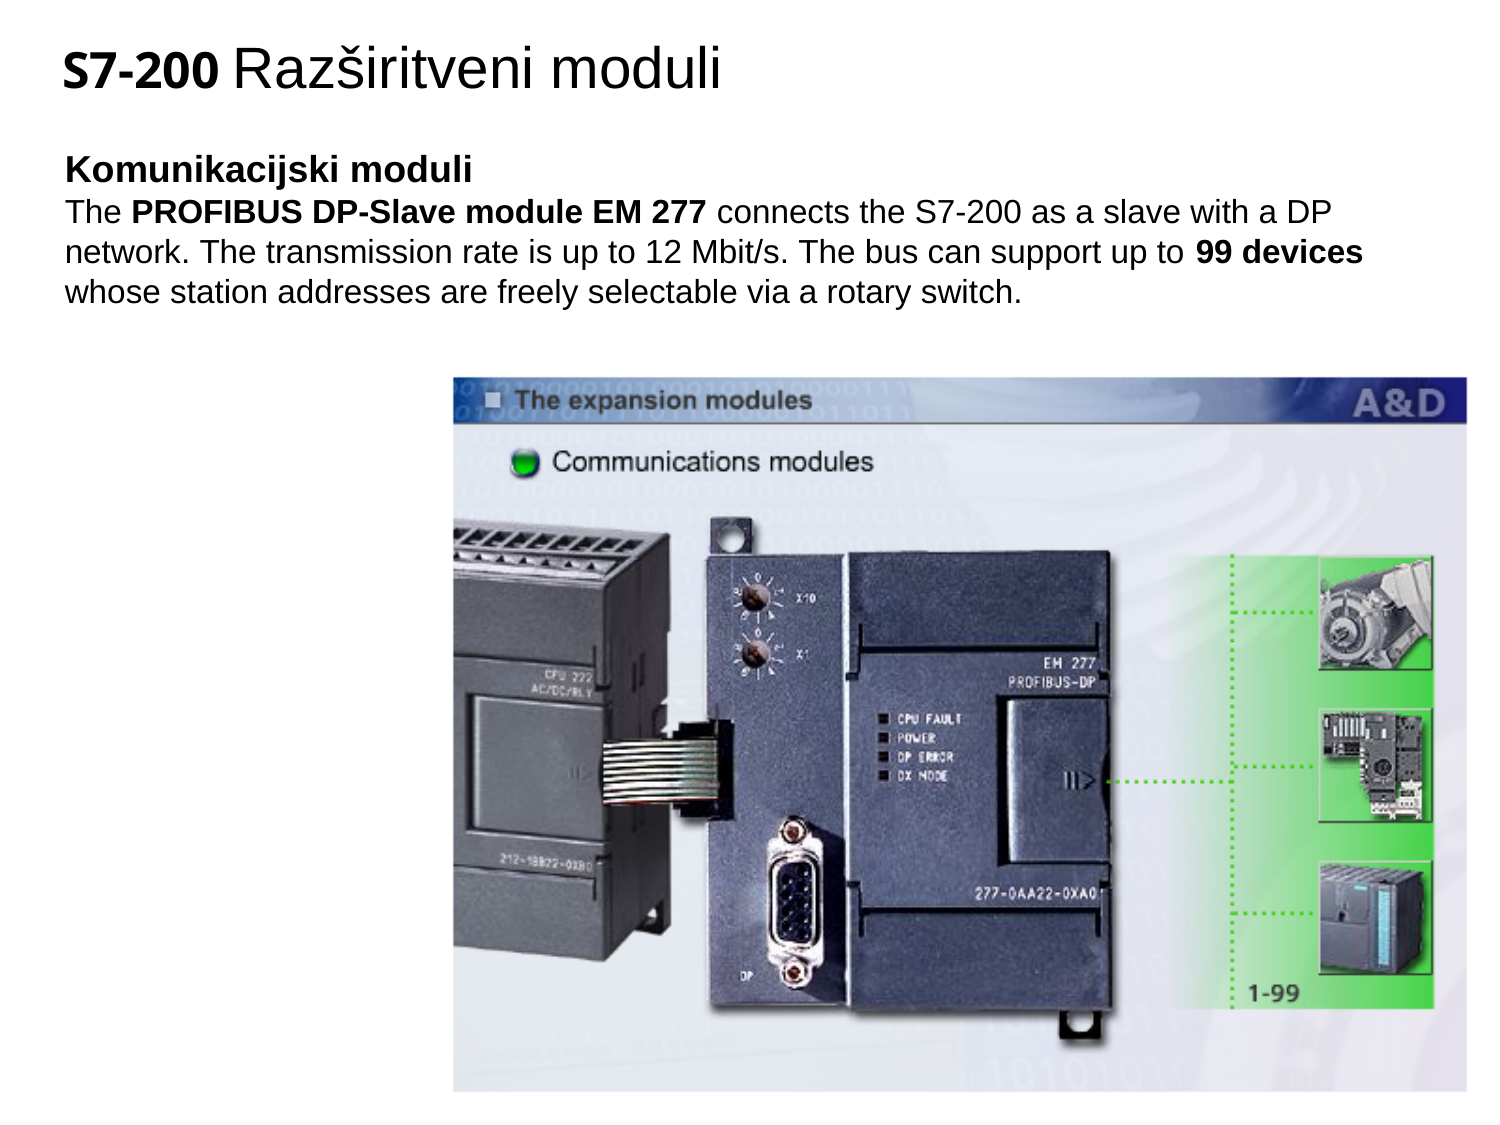

S7-200 Razširitveni moduli
Komunikacijski moduli
The PROFIBUS DP-Slave module EM 277 connects the S7-200 as a slave with a DP network. The transmission rate is up to 12 Mbit/s. The bus can support up to 99 devices whose station addresses are freely selectable via a rotary switch.